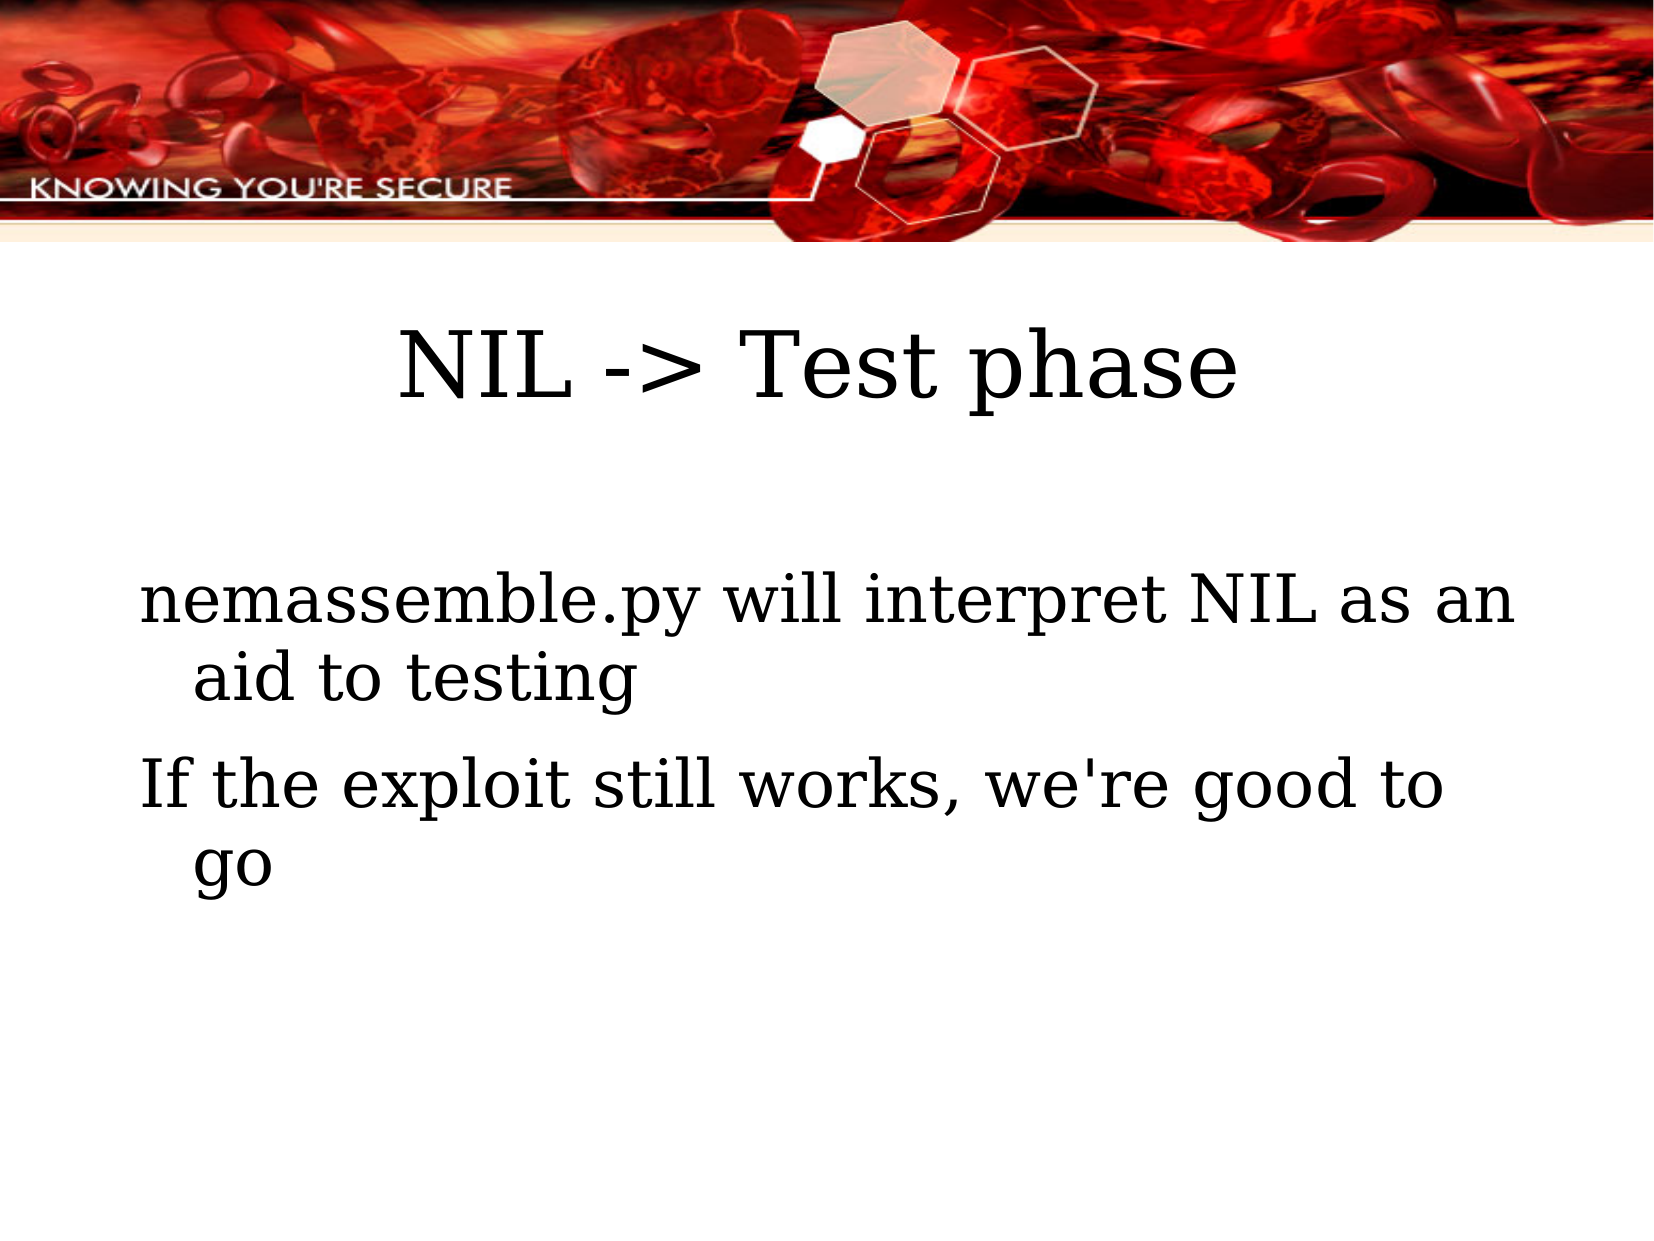

# NIL -> Test phase
nemassemble.py will interpret NIL as an aid to testing
If the exploit still works, we're good to go